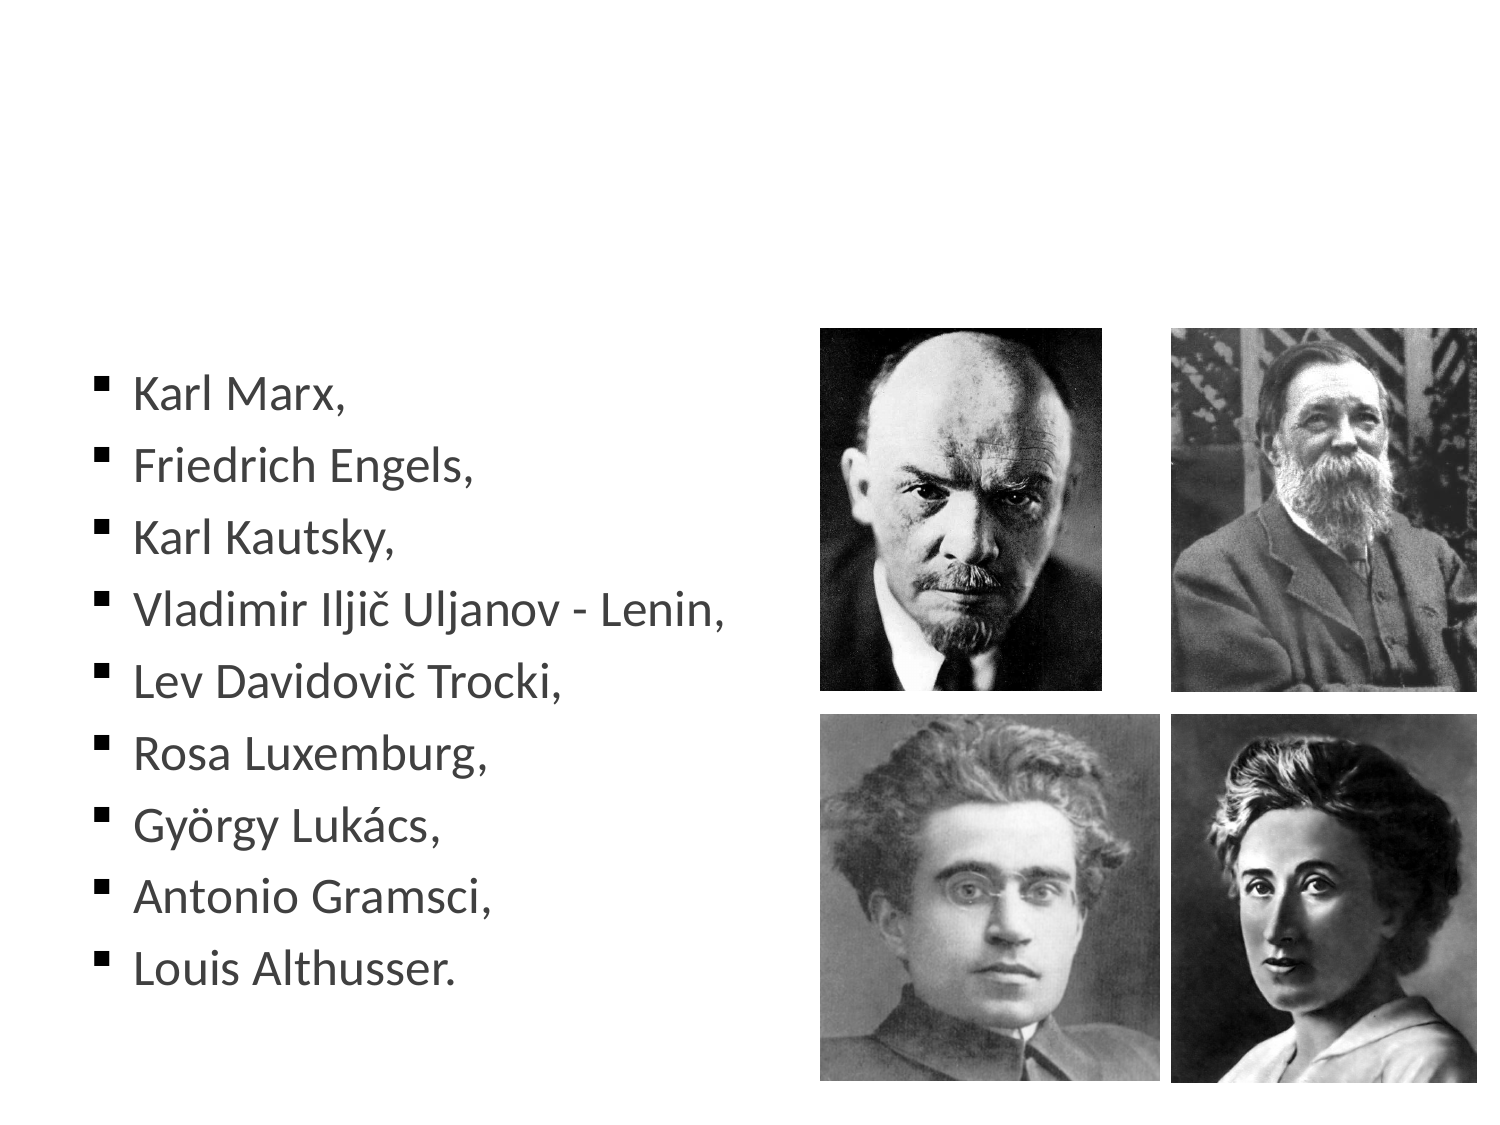

# Najbolj vplivni marksisti
Karl Marx,
Friedrich Engels,
Karl Kautsky,
Vladimir Iljič Uljanov - Lenin,
Lev Davidovič Trocki,
Rosa Luxemburg,
György Lukács,
Antonio Gramsci,
Louis Althusser.